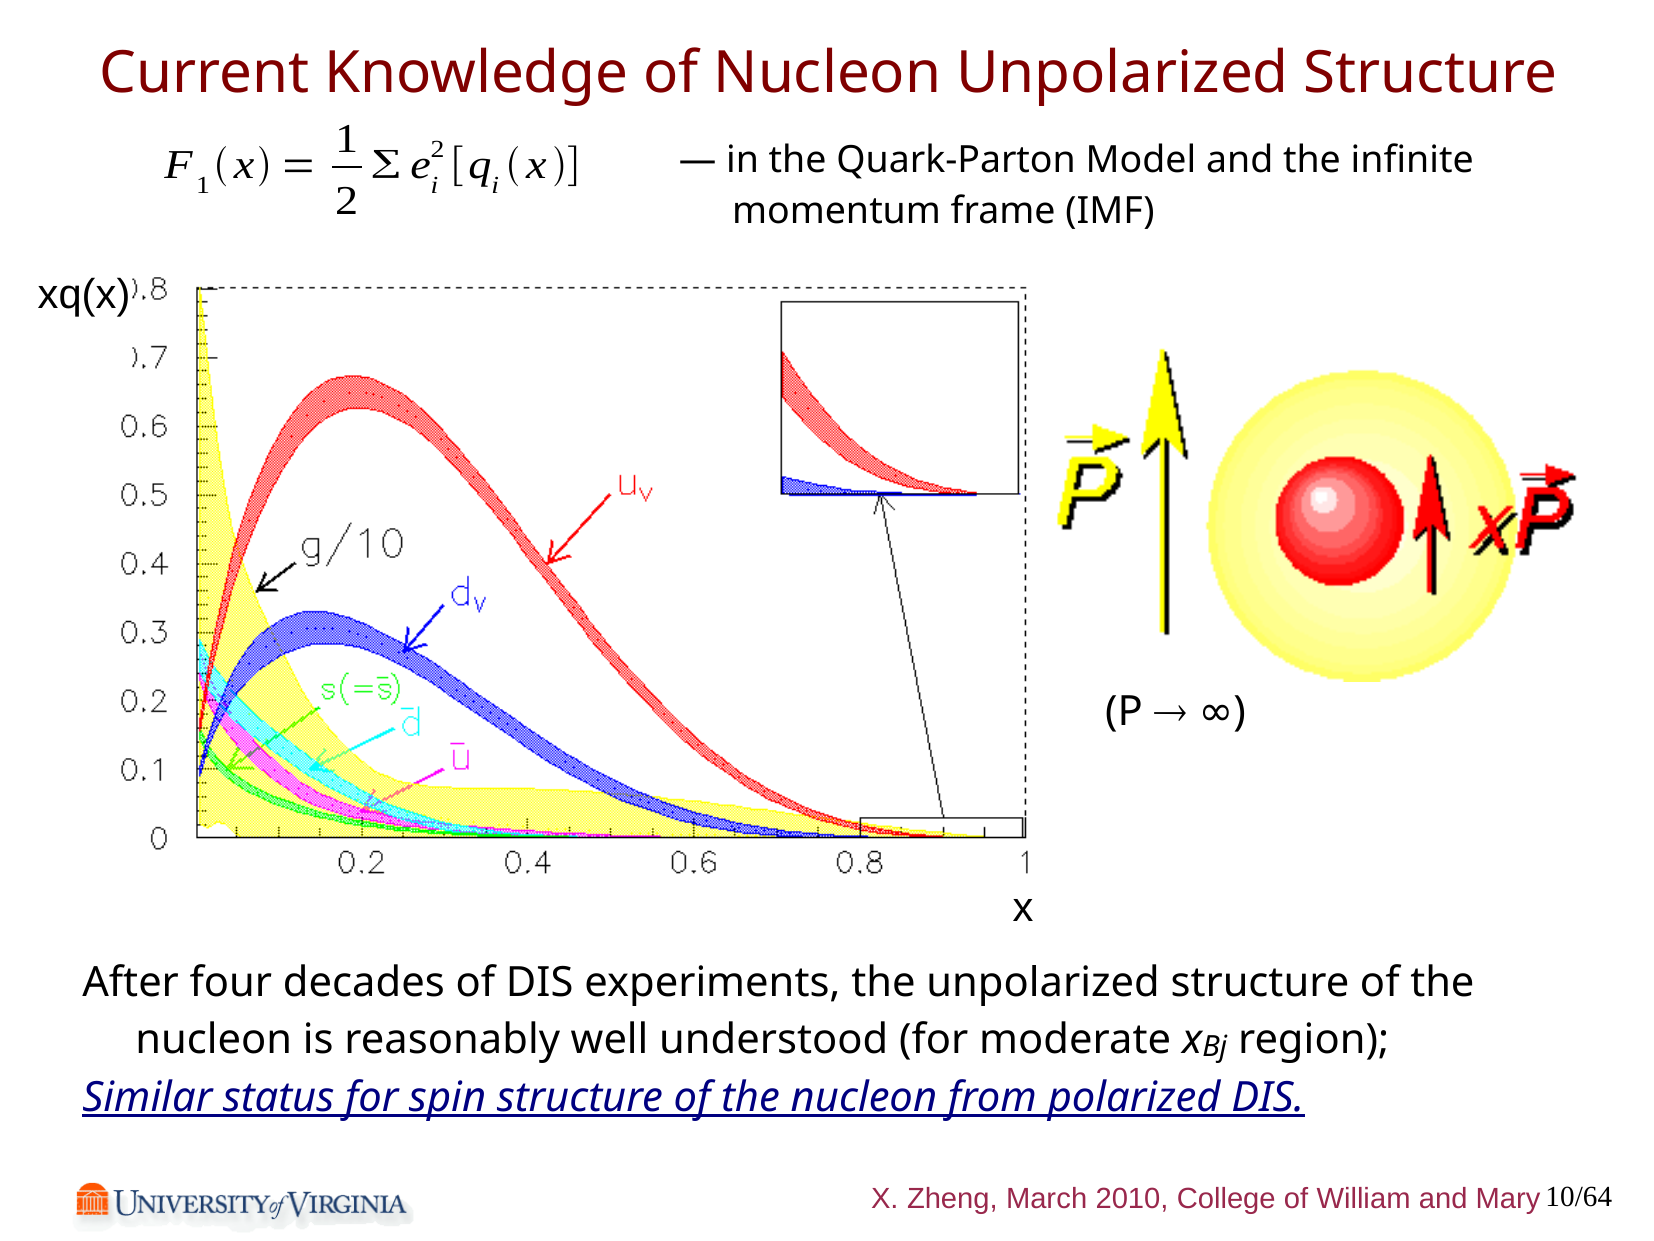

Current Knowledge of Nucleon Unpolarized Structure
— in the Quark-Parton Model and the infinite momentum frame (IMF)
xq(x)
(P ® ∞)
x
# After four decades of DIS experiments, the unpolarized structure of the nucleon is reasonably well understood (for moderate xBj region);
Similar status for spin structure of the nucleon from polarized DIS.